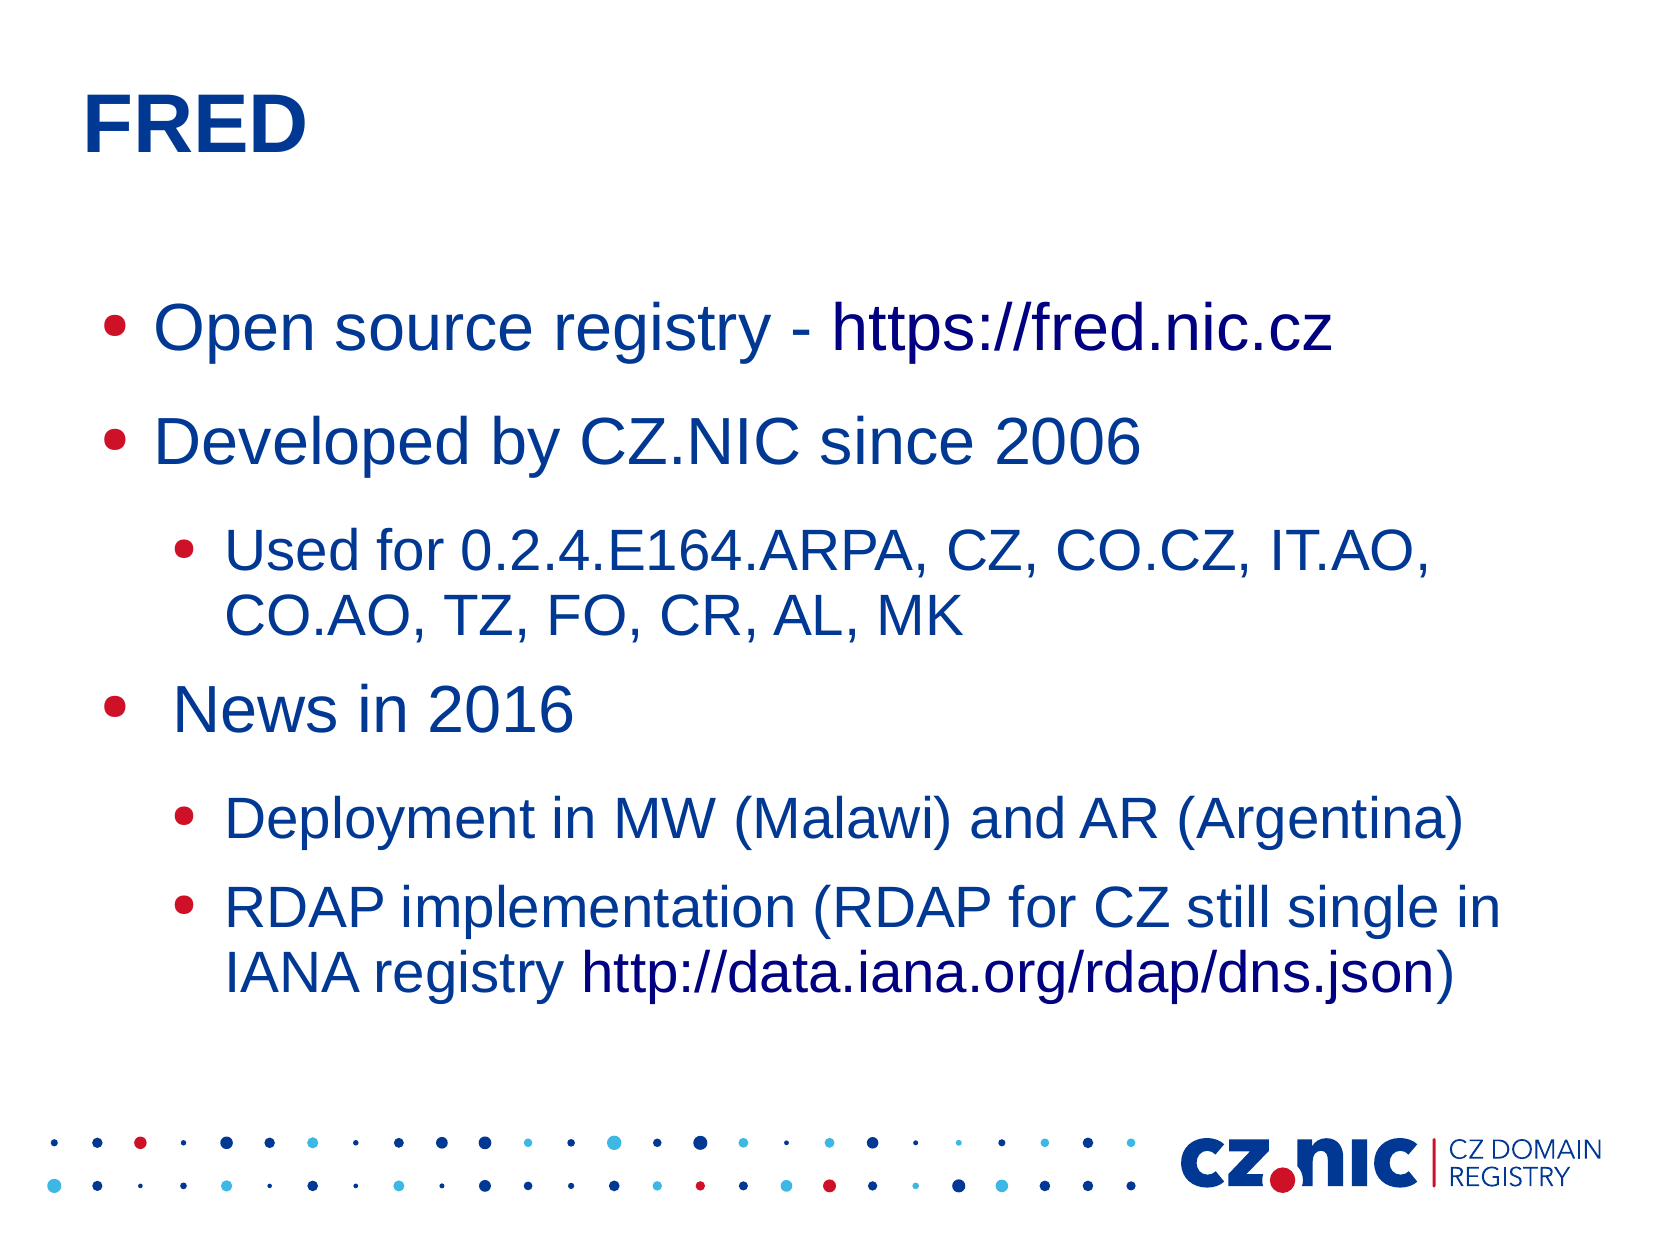

# FRED
Open source registry - https://fred.nic.cz
Developed by CZ.NIC since 2006
Used for 0.2.4.E164.ARPA, CZ, CO.CZ, IT.AO, CO.AO, TZ, FO, CR, AL, MK
 News in 2016
Deployment in MW (Malawi) and AR (Argentina)
RDAP implementation (RDAP for CZ still single in IANA registry http://data.iana.org/rdap/dns.json)